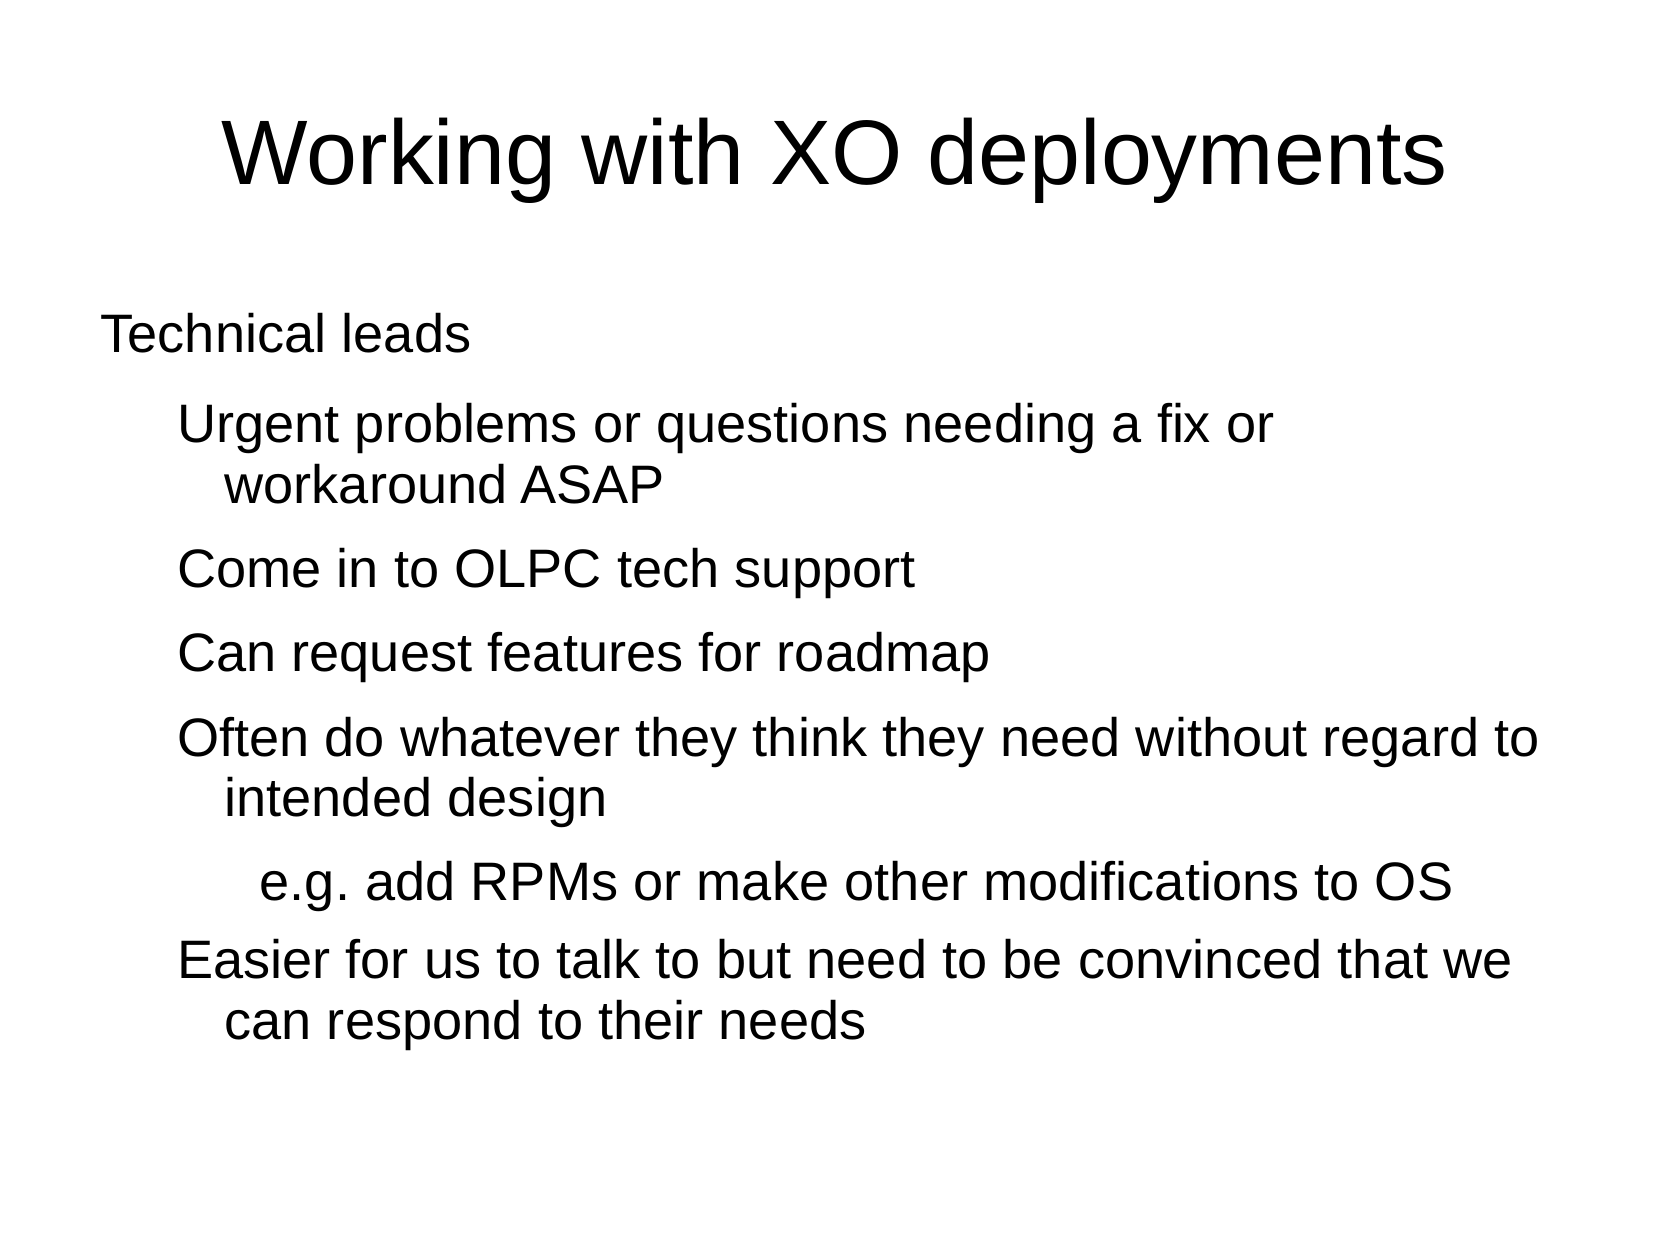

# Working with XO deployments
Technical leads
Urgent problems or questions needing a fix or workaround ASAP
Come in to OLPC tech support
Can request features for roadmap
Often do whatever they think they need without regard to intended design
e.g. add RPMs or make other modifications to OS
Easier for us to talk to but need to be convinced that we can respond to their needs